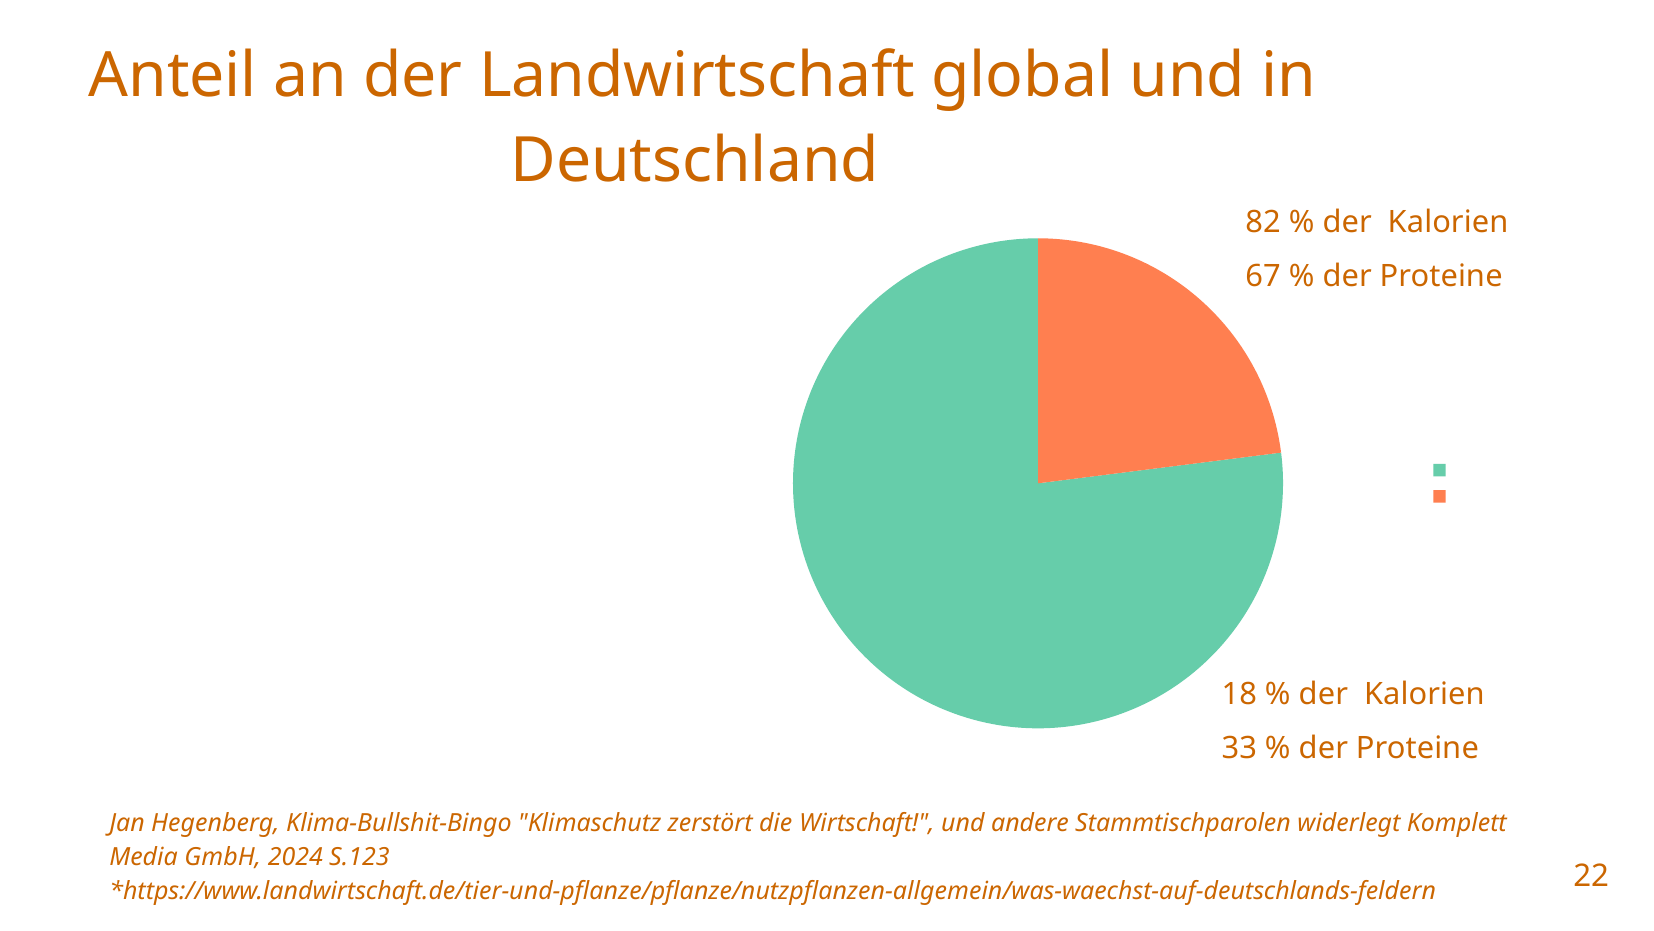

# Anteil an der Landwirtschaft global und in Deutschland
82 % der Kalorien
67 % der Proteine
18 % der Kalorien
33 % der Proteine
Jan Hegenberg, Klima-Bullshit-Bingo "Klimaschutz zerstört die Wirtschaft!", und andere Stammtischparolen widerlegt Komplett Media GmbH, 2024 S.123
*https://www.landwirtschaft.de/tier-und-pflanze/pflanze/nutzpflanzen-allgemein/was-waechst-auf-deutschlands-feldern